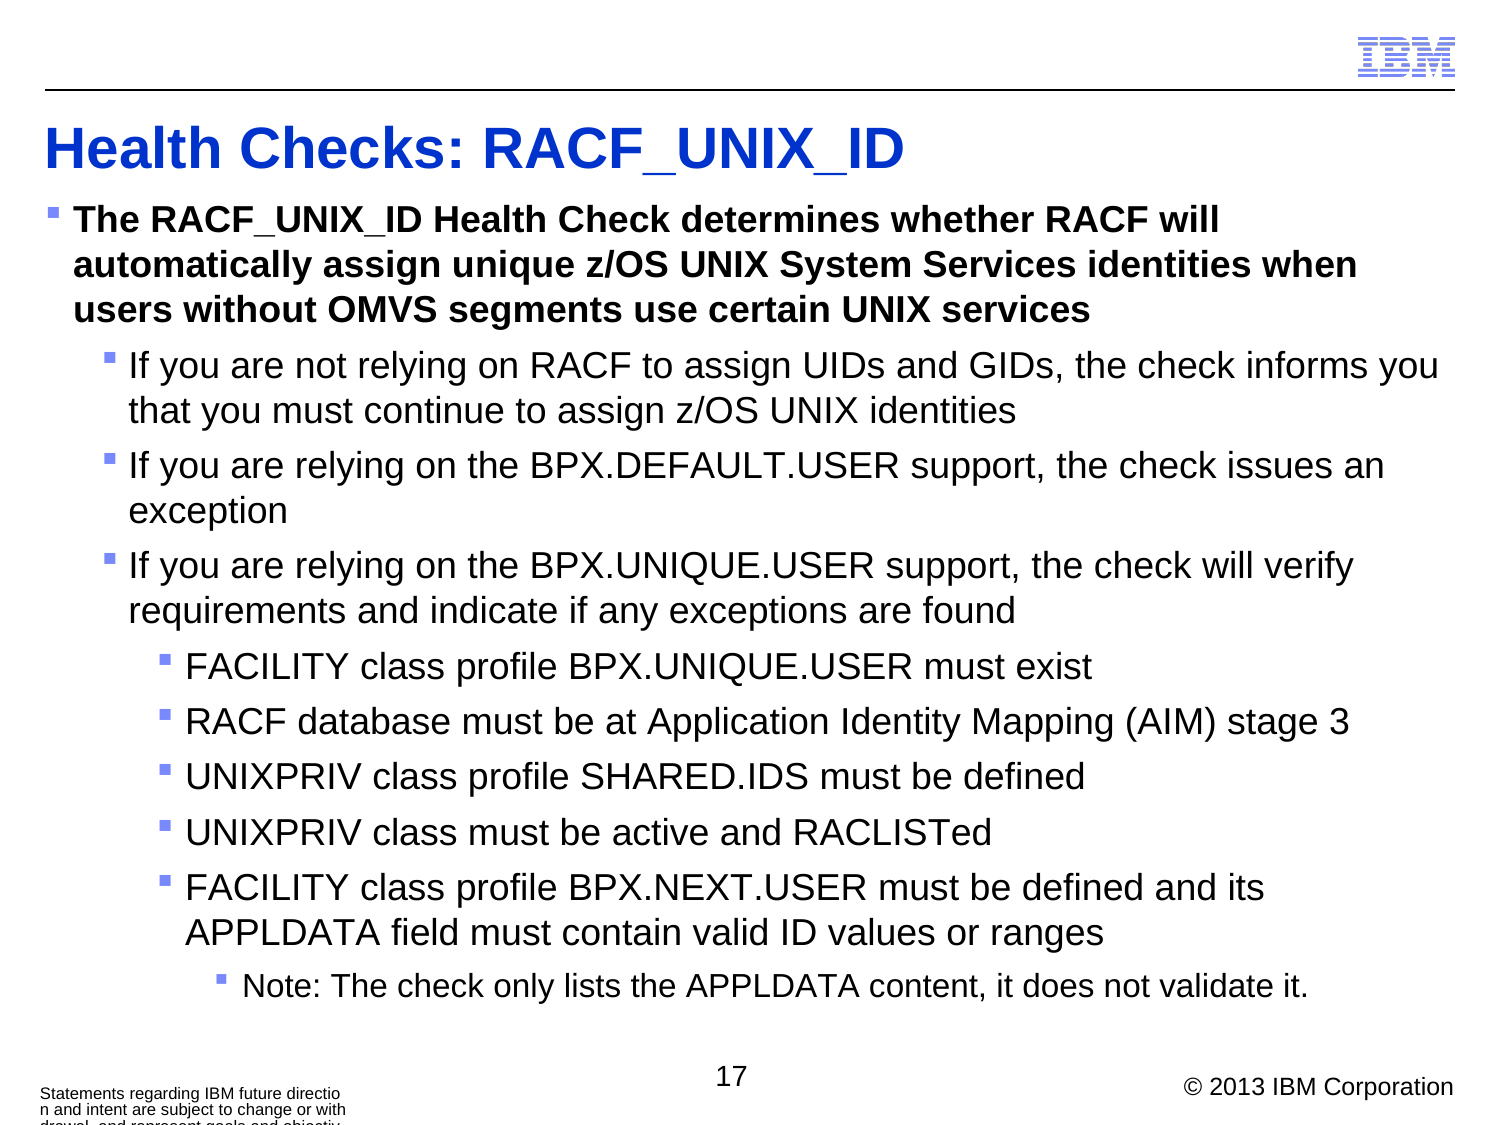

# Health Checks: RACF_UNIX_ID
The RACF_UNIX_ID Health Check determines whether RACF will automatically assign unique z/OS UNIX System Services identities when users without OMVS segments use certain UNIX services
If you are not relying on RACF to assign UIDs and GIDs, the check informs you that you must continue to assign z/OS UNIX identities
If you are relying on the BPX.DEFAULT.USER support, the check issues an exception
If you are relying on the BPX.UNIQUE.USER support, the check will verify requirements and indicate if any exceptions are found
FACILITY class profile BPX.UNIQUE.USER must exist
RACF database must be at Application Identity Mapping (AIM) stage 3
UNIXPRIV class profile SHARED.IDS must be defined
UNIXPRIV class must be active and RACLISTed
FACILITY class profile BPX.NEXT.USER must be defined and its APPLDATA field must contain valid ID values or ranges
Note: The check only lists the APPLDATA content, it does not validate it.
17
Statements regarding IBM future direction and intent are subject to change or withdrawal, and represent goals and objectives only.